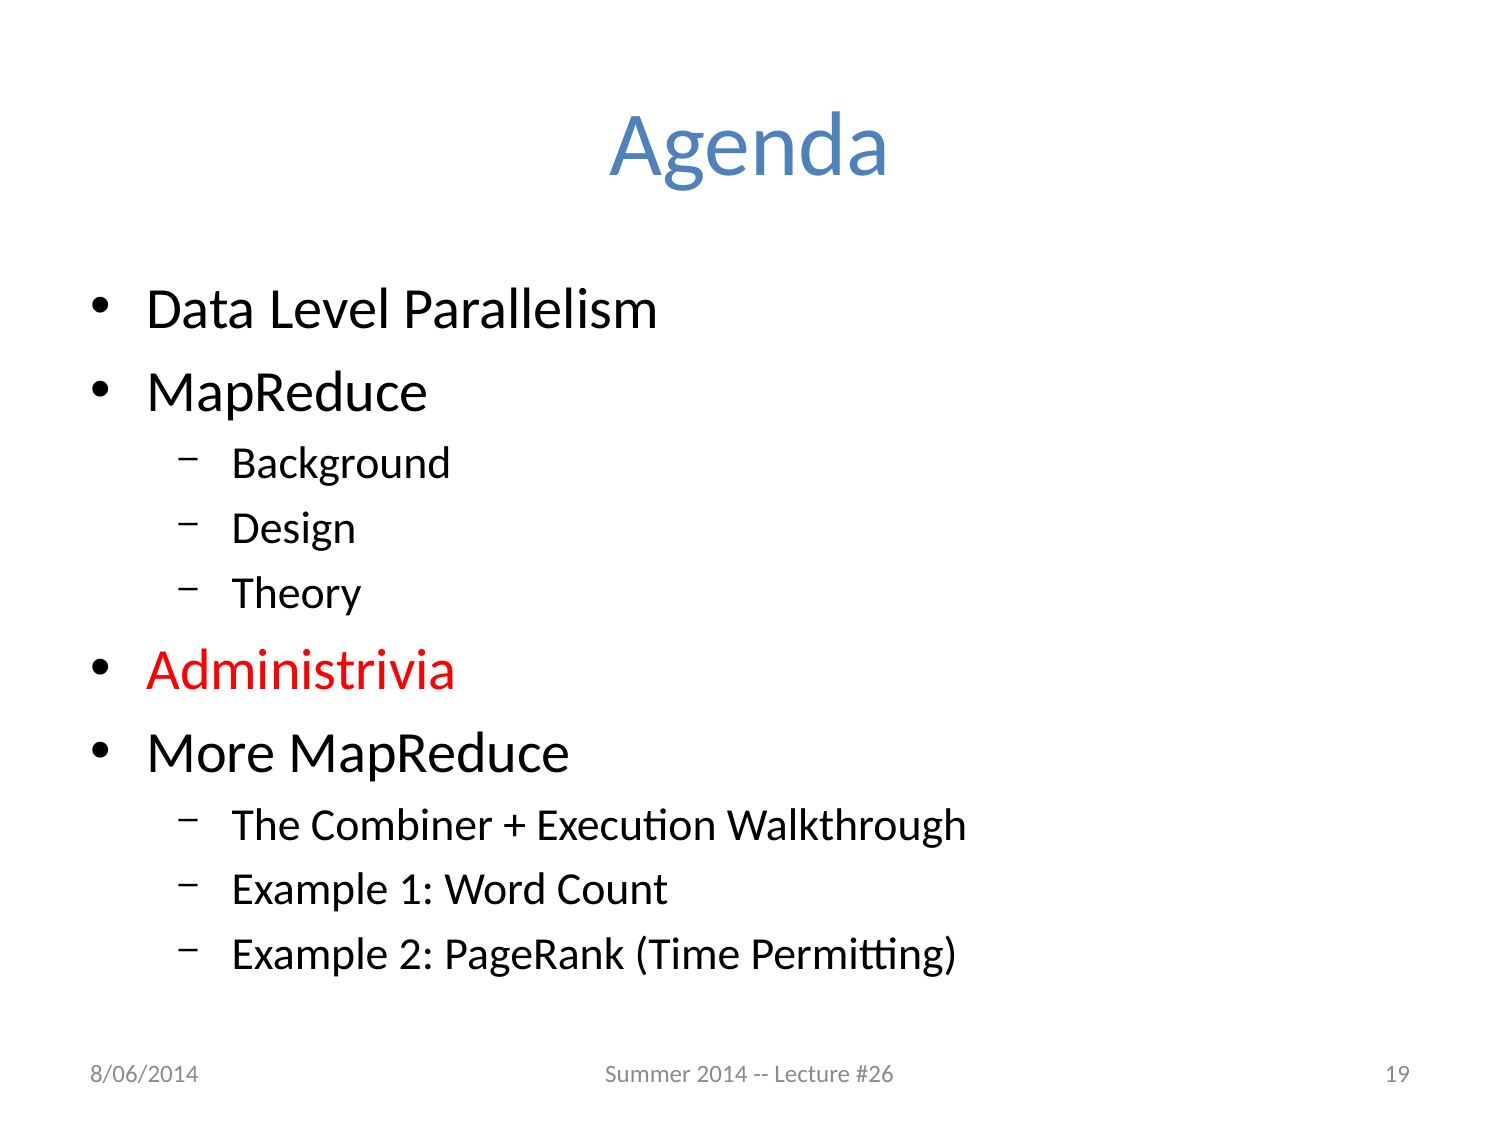

# Agenda
Data Level Parallelism
MapReduce
Background
Design
Theory
Administrivia
More MapReduce
The Combiner + Execution Walkthrough
Example 1: Word Count
Example 2: PageRank (Time Permitting)
8/06/2014
Summer 2014 -- Lecture #26